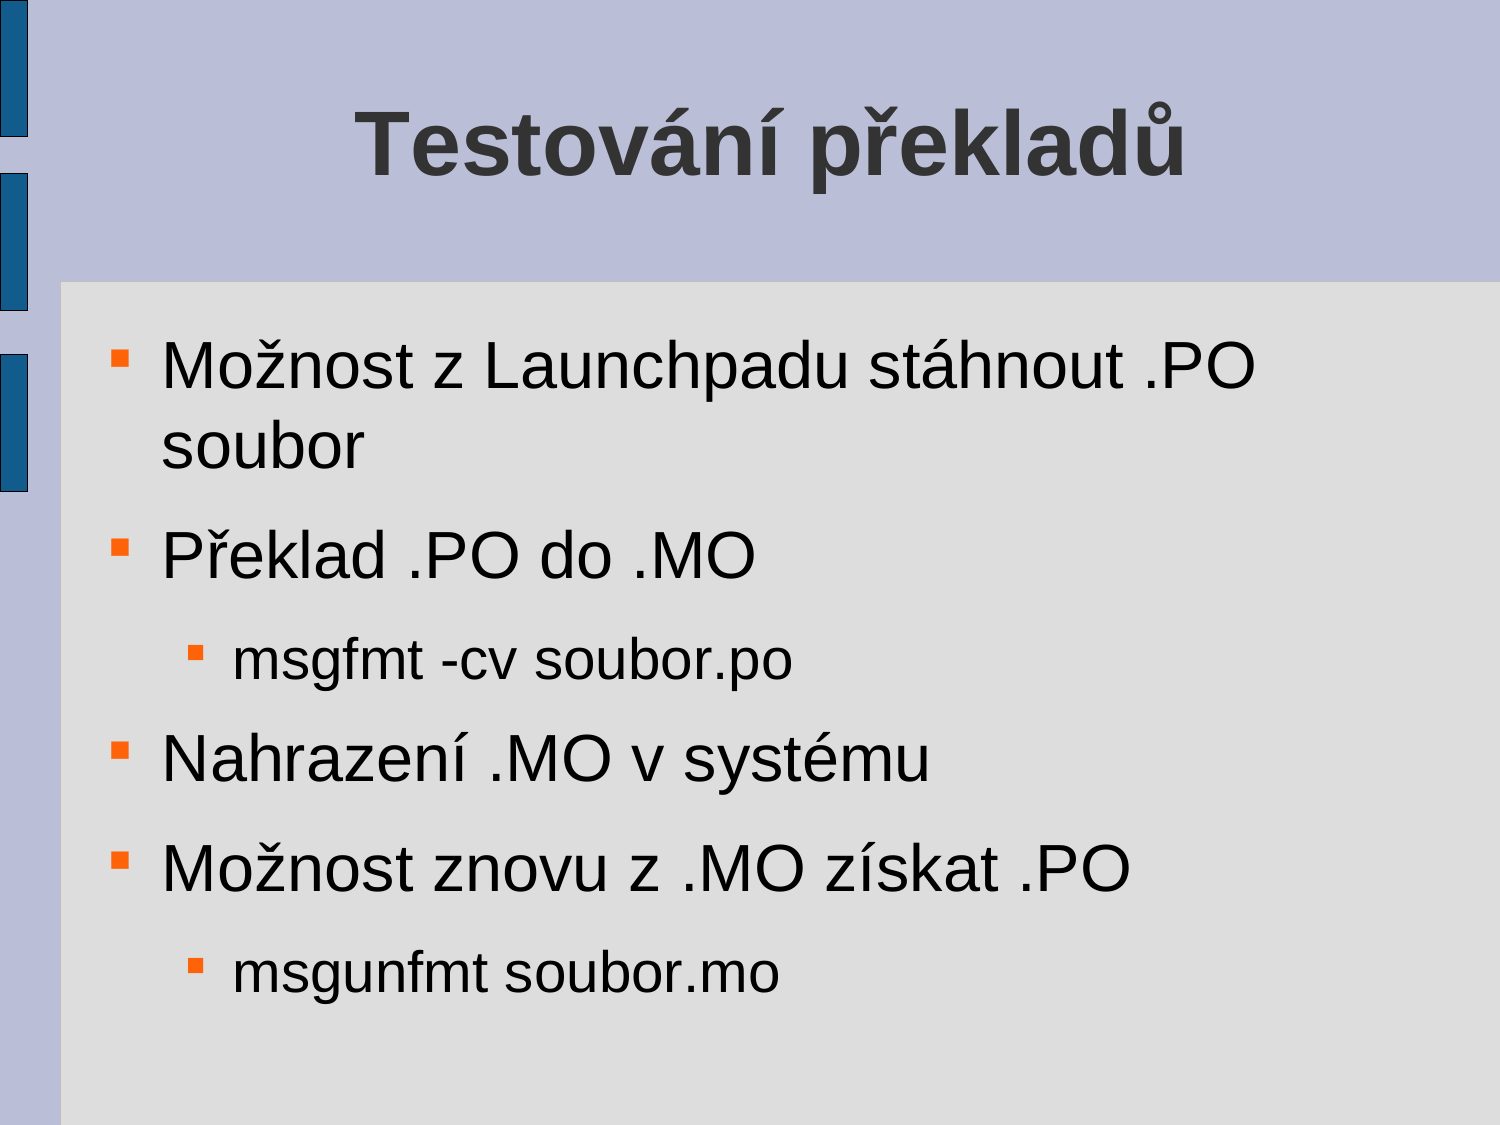

# Testování překladů
Možnost z Launchpadu stáhnout .PO soubor
Překlad .PO do .MO
msgfmt -cv soubor.po
Nahrazení .MO v systému
Možnost znovu z .MO získat .PO
msgunfmt soubor.mo